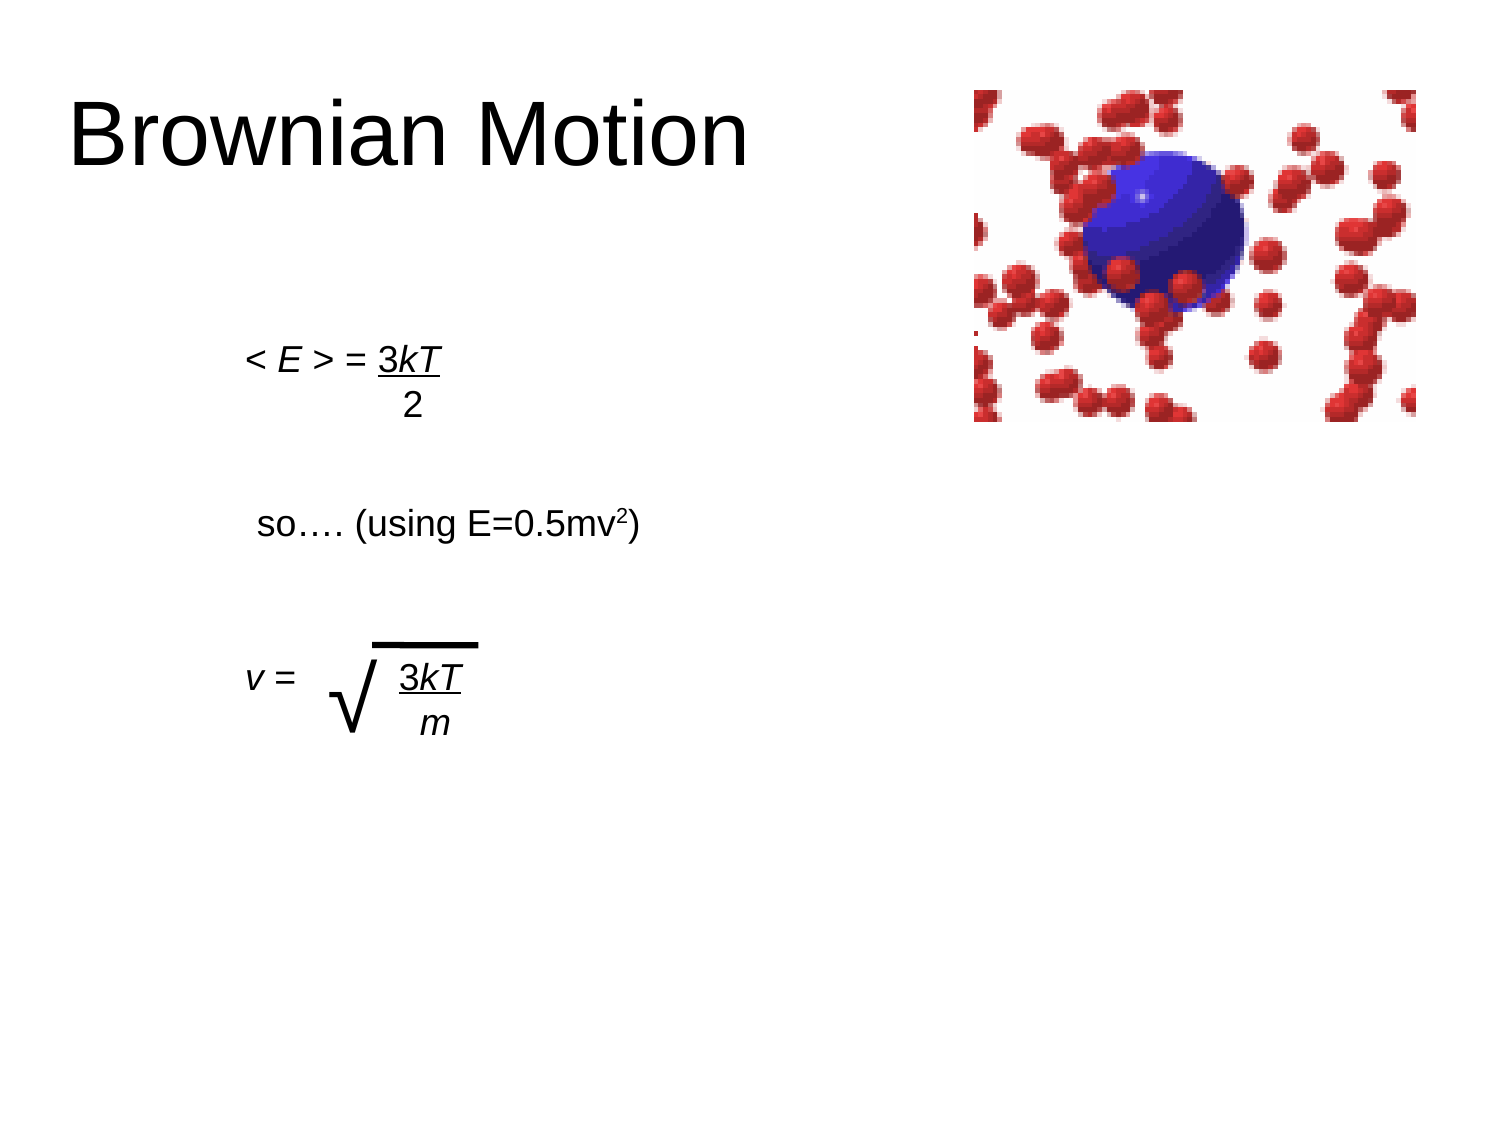

Brownian Motion
< E > = 3kT
 2
so…. (using E=0.5mv2)
√
v =
3kT
 m